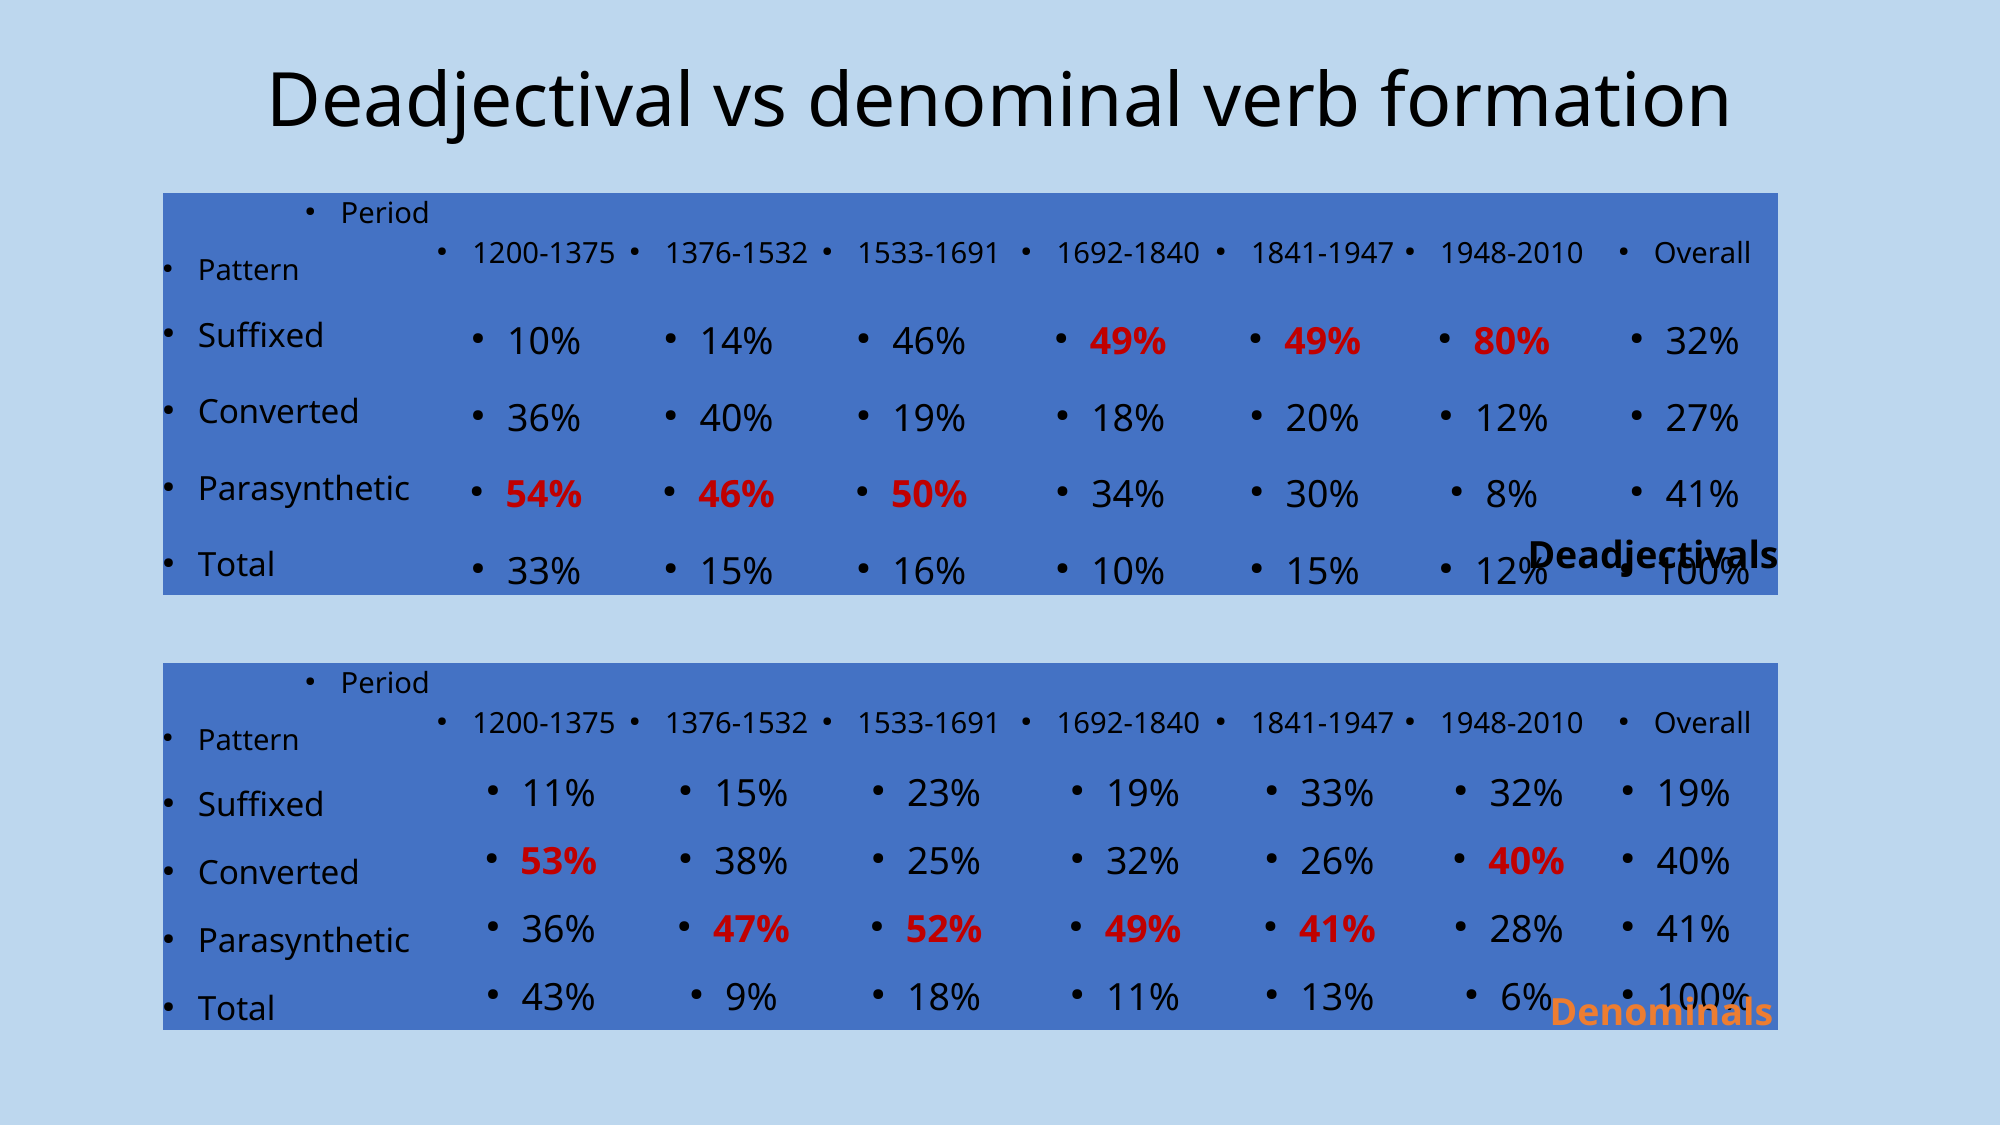

Deadjectival vs denominal verb formation
| Period Pattern | 1200-1375 | 1376-1532 | 1533-1691 | 1692-1840 | 1841-1947 | 1948-2010 | Overall |
| --- | --- | --- | --- | --- | --- | --- | --- |
| Suffixed | 10% | 14% | 46% | 49% | 49% | 80% | 32% |
| Converted | 36% | 40% | 19% | 18% | 20% | 12% | 27% |
| Parasynthetic | 54% | 46% | 50% | 34% | 30% | 8% | 41% |
| Total | 33% | 15% | 16% | 10% | 15% | 12% | 100% |
Deadjectivals
| Period Pattern | 1200-1375 | 1376-1532 | 1533-1691 | 1692-1840 | 1841-1947 | 1948-2010 | Overall |
| --- | --- | --- | --- | --- | --- | --- | --- |
| Suffixed | 11% | 15% | 23% | 19% | 33% | 32% | 19% |
| Converted | 53% | 38% | 25% | 32% | 26% | 40% | 40% |
| Parasynthetic | 36% | 47% | 52% | 49% | 41% | 28% | 41% |
| Total | 43% | 9% | 18% | 11% | 13% | 6% | 100% |
Denominals